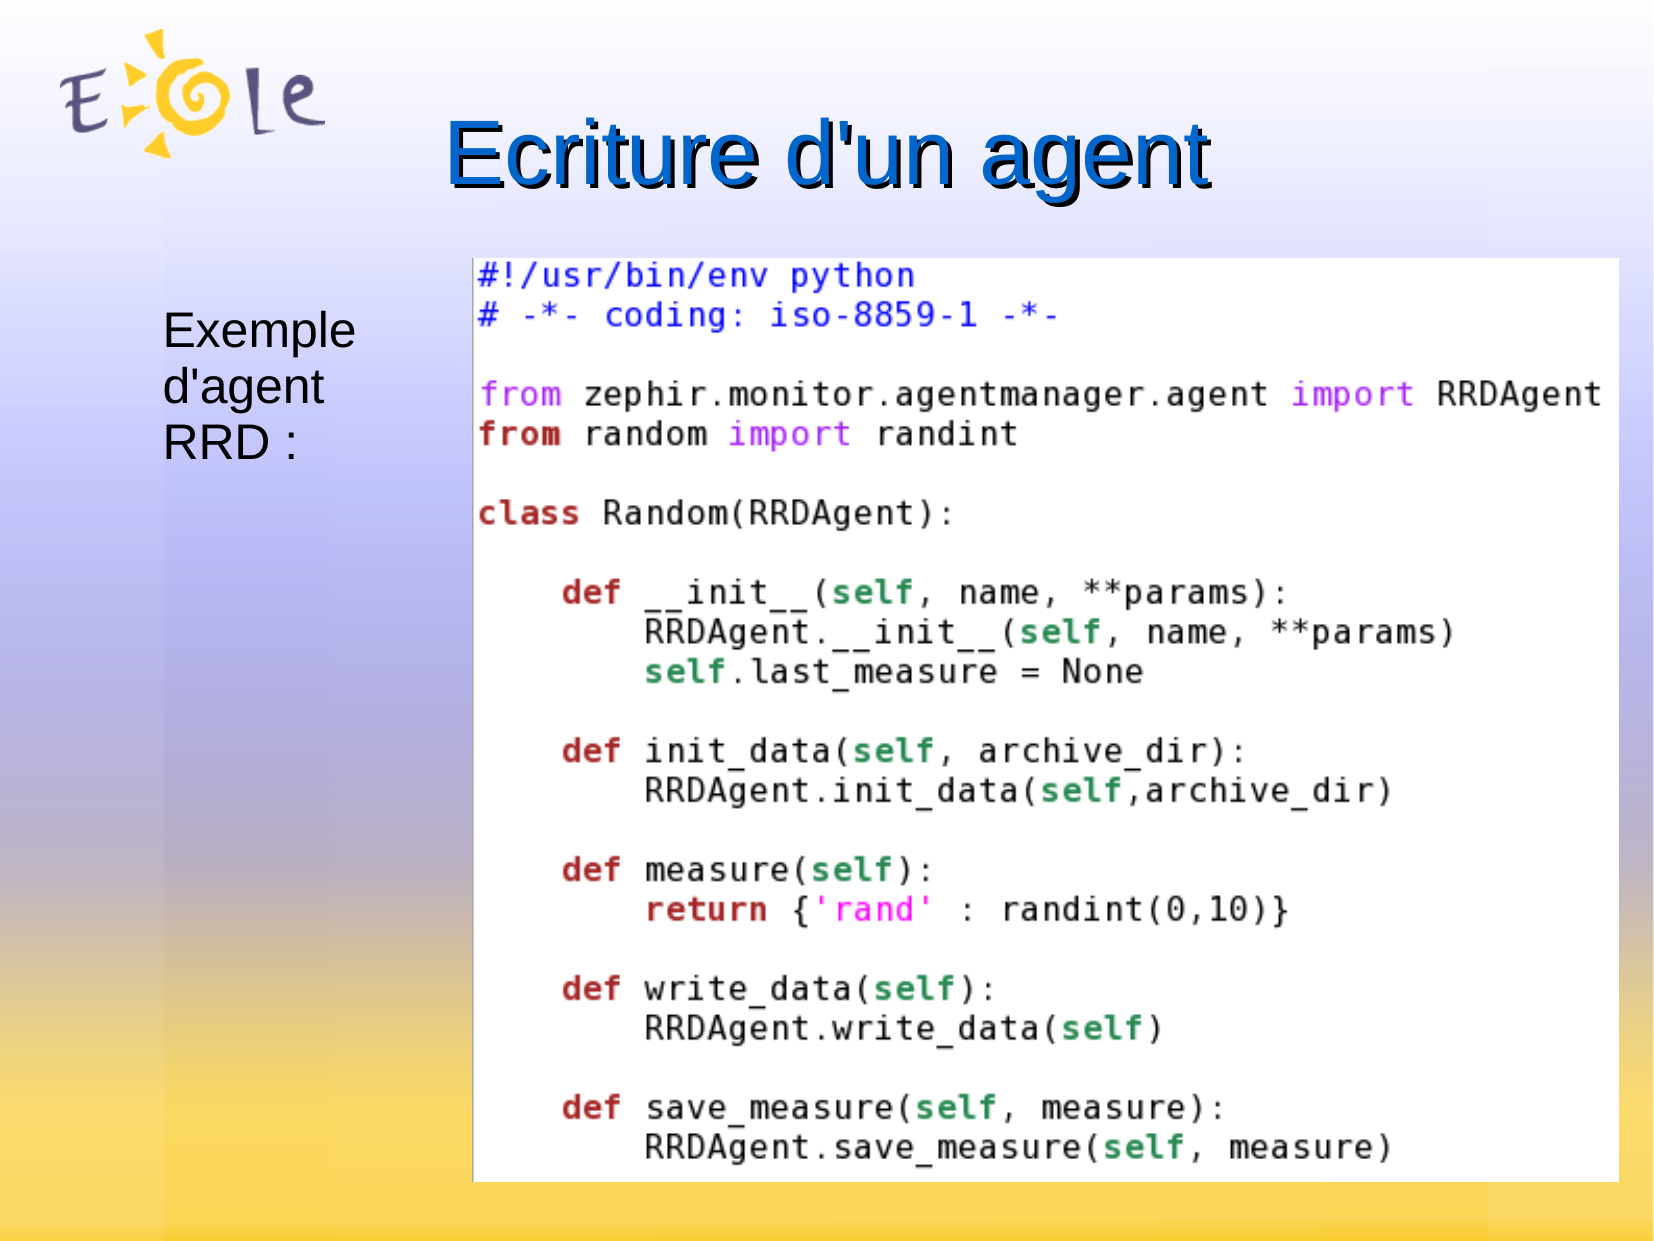

# Ecriture d'un agent
Exemple
d'agent
RRD :